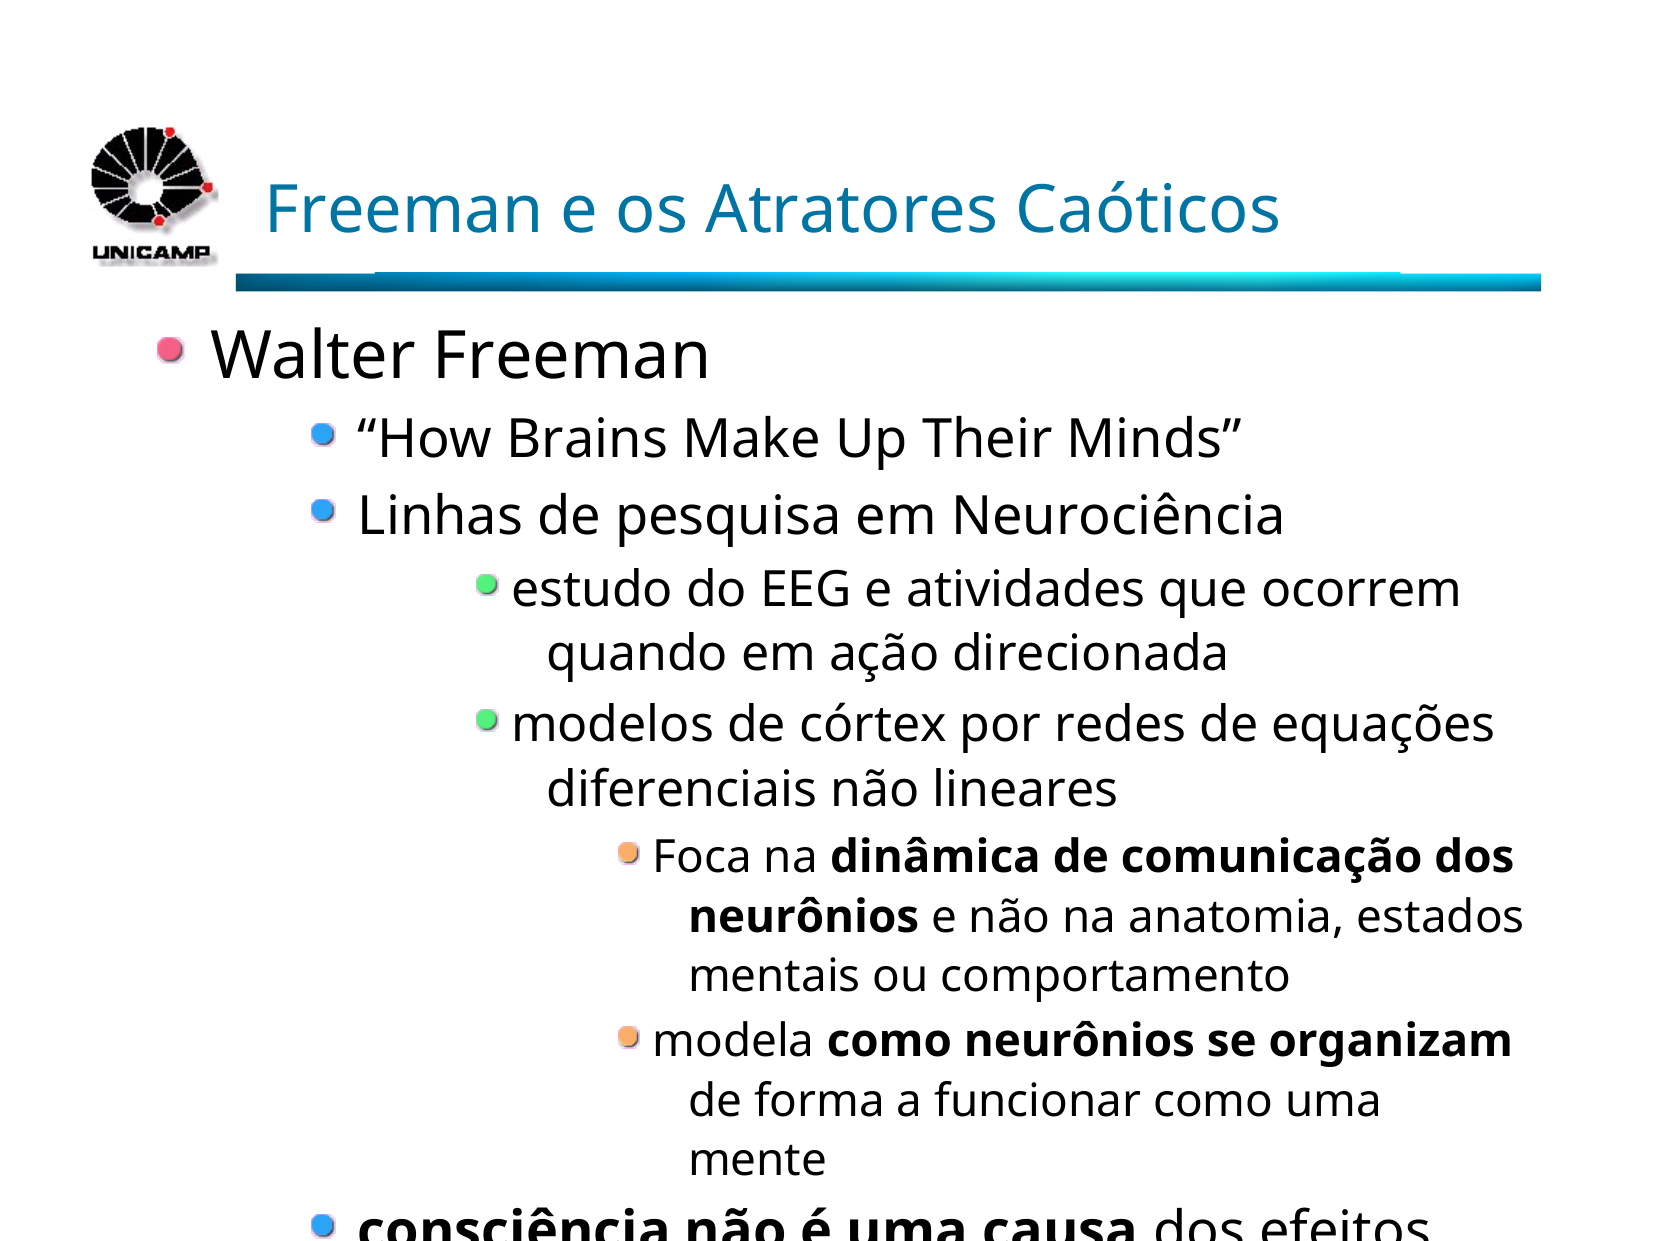

# Freeman e os Atratores Caóticos
Walter Freeman
“How Brains Make Up Their Minds”
Linhas de pesquisa em Neurociência
estudo do EEG e atividades que ocorrem quando em ação direcionada
modelos de córtex por redes de equações diferenciais não lineares
Foca na dinâmica de comunicação dos neurônios e não na anatomia, estados mentais ou comportamento
modela como neurônios se organizam de forma a funcionar como uma mente
consciência não é uma causa dos efeitos neurais, mas um fator estabilizante para as flutuações caóticas das interações